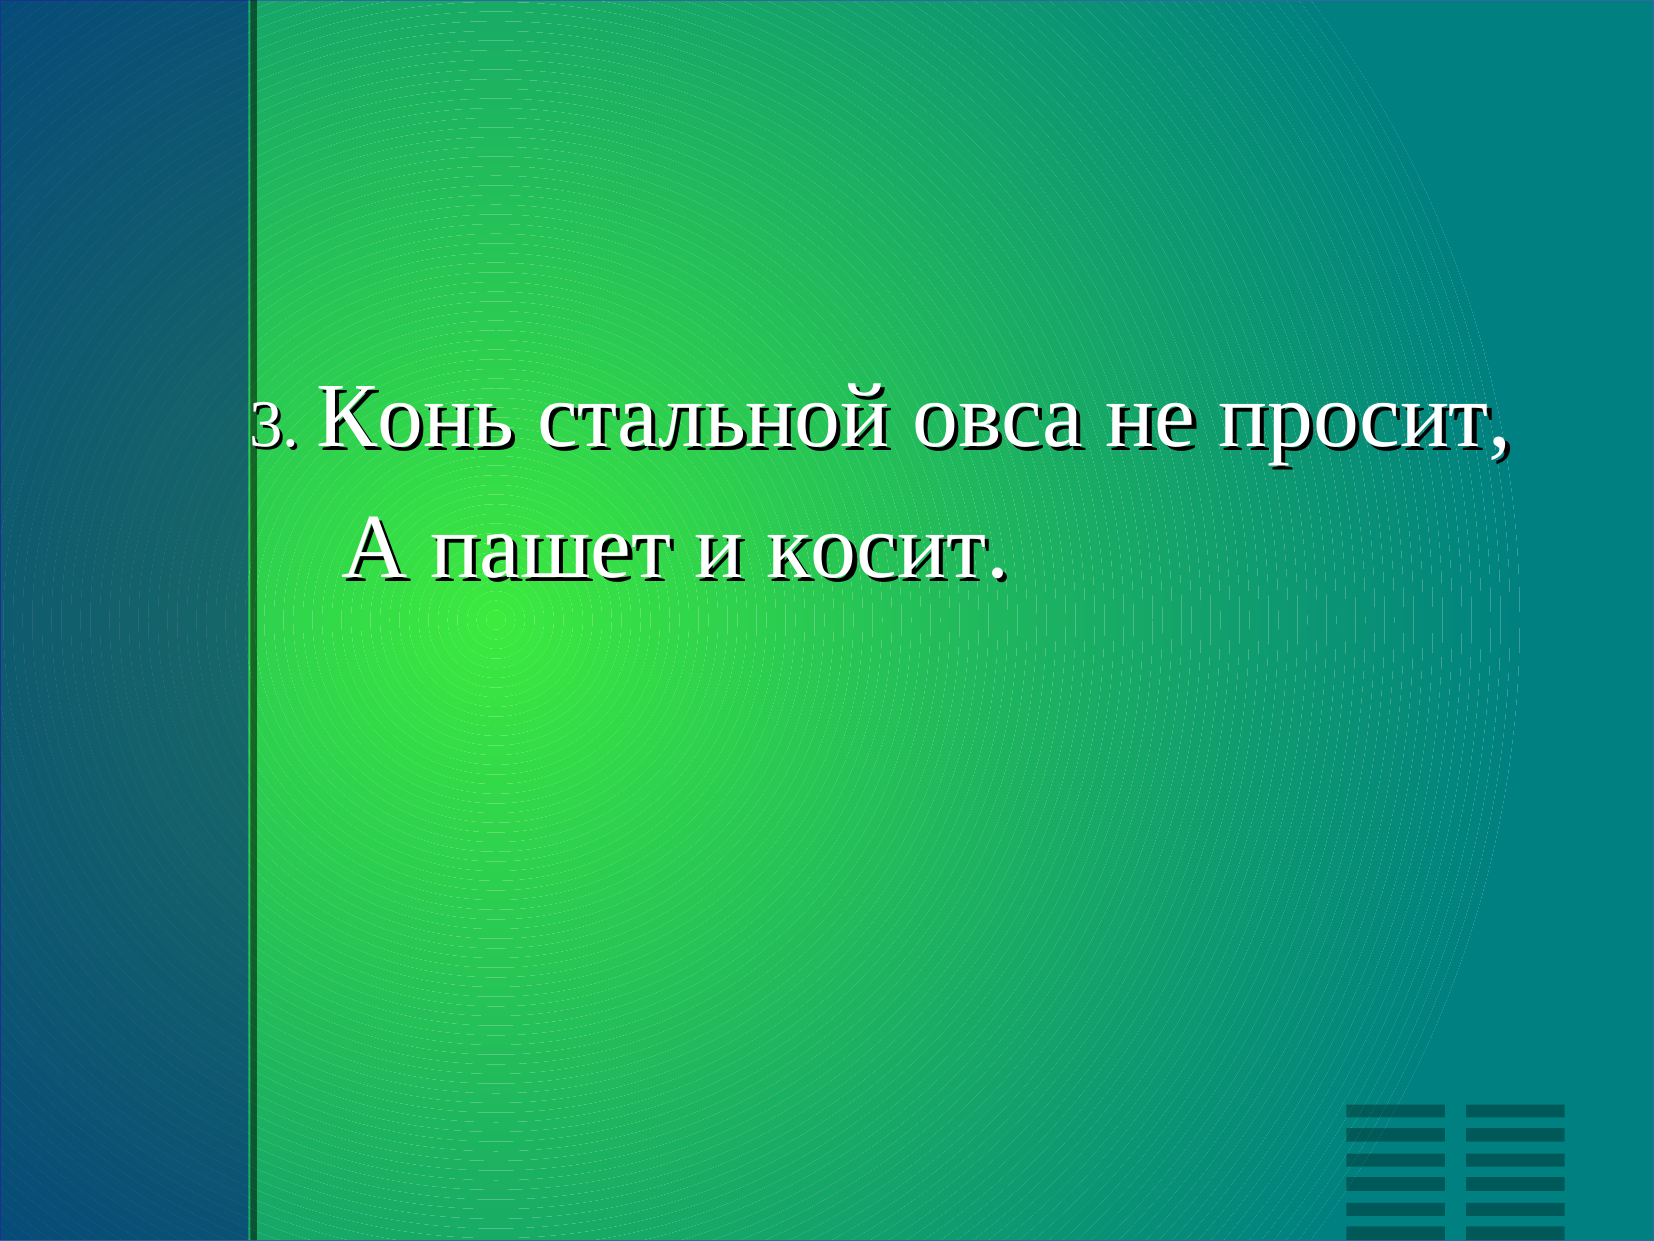

#
3. Конь стальной овса не просит,
 А пашет и косит.